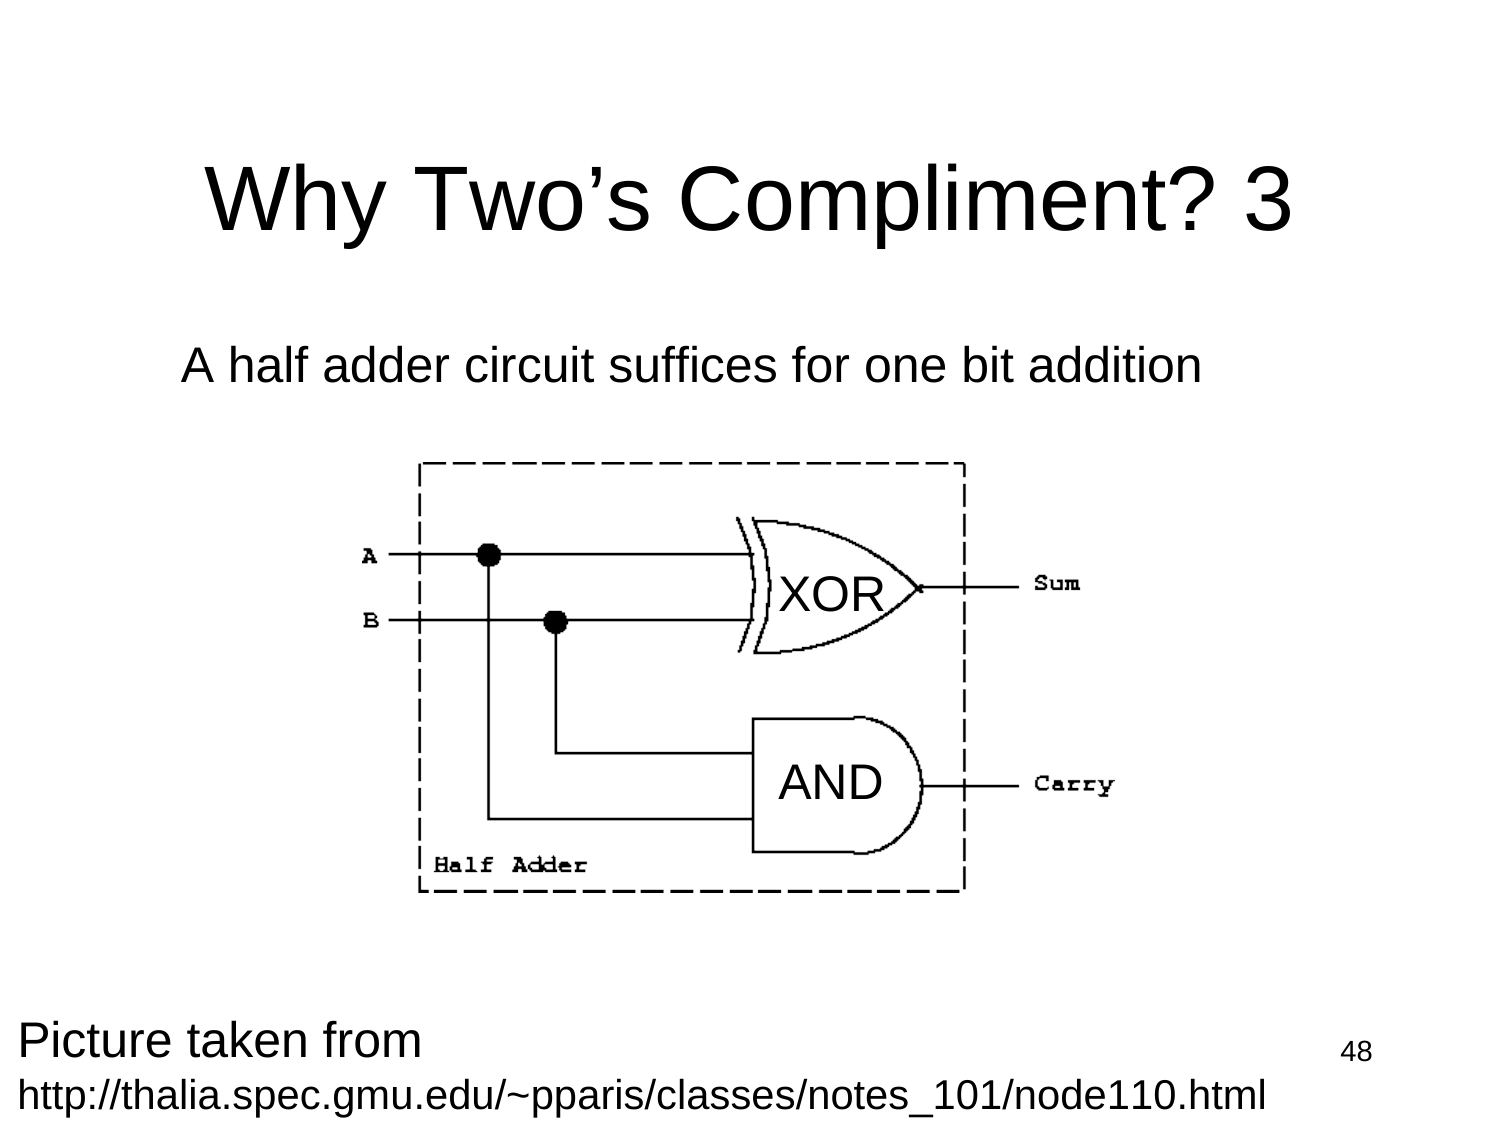

# Why Two’s Compliment? 3
A half adder circuit suffices for one bit addition
XOR
AND
Picture taken from
http://thalia.spec.gmu.edu/~pparis/classes/notes_101/node110.html